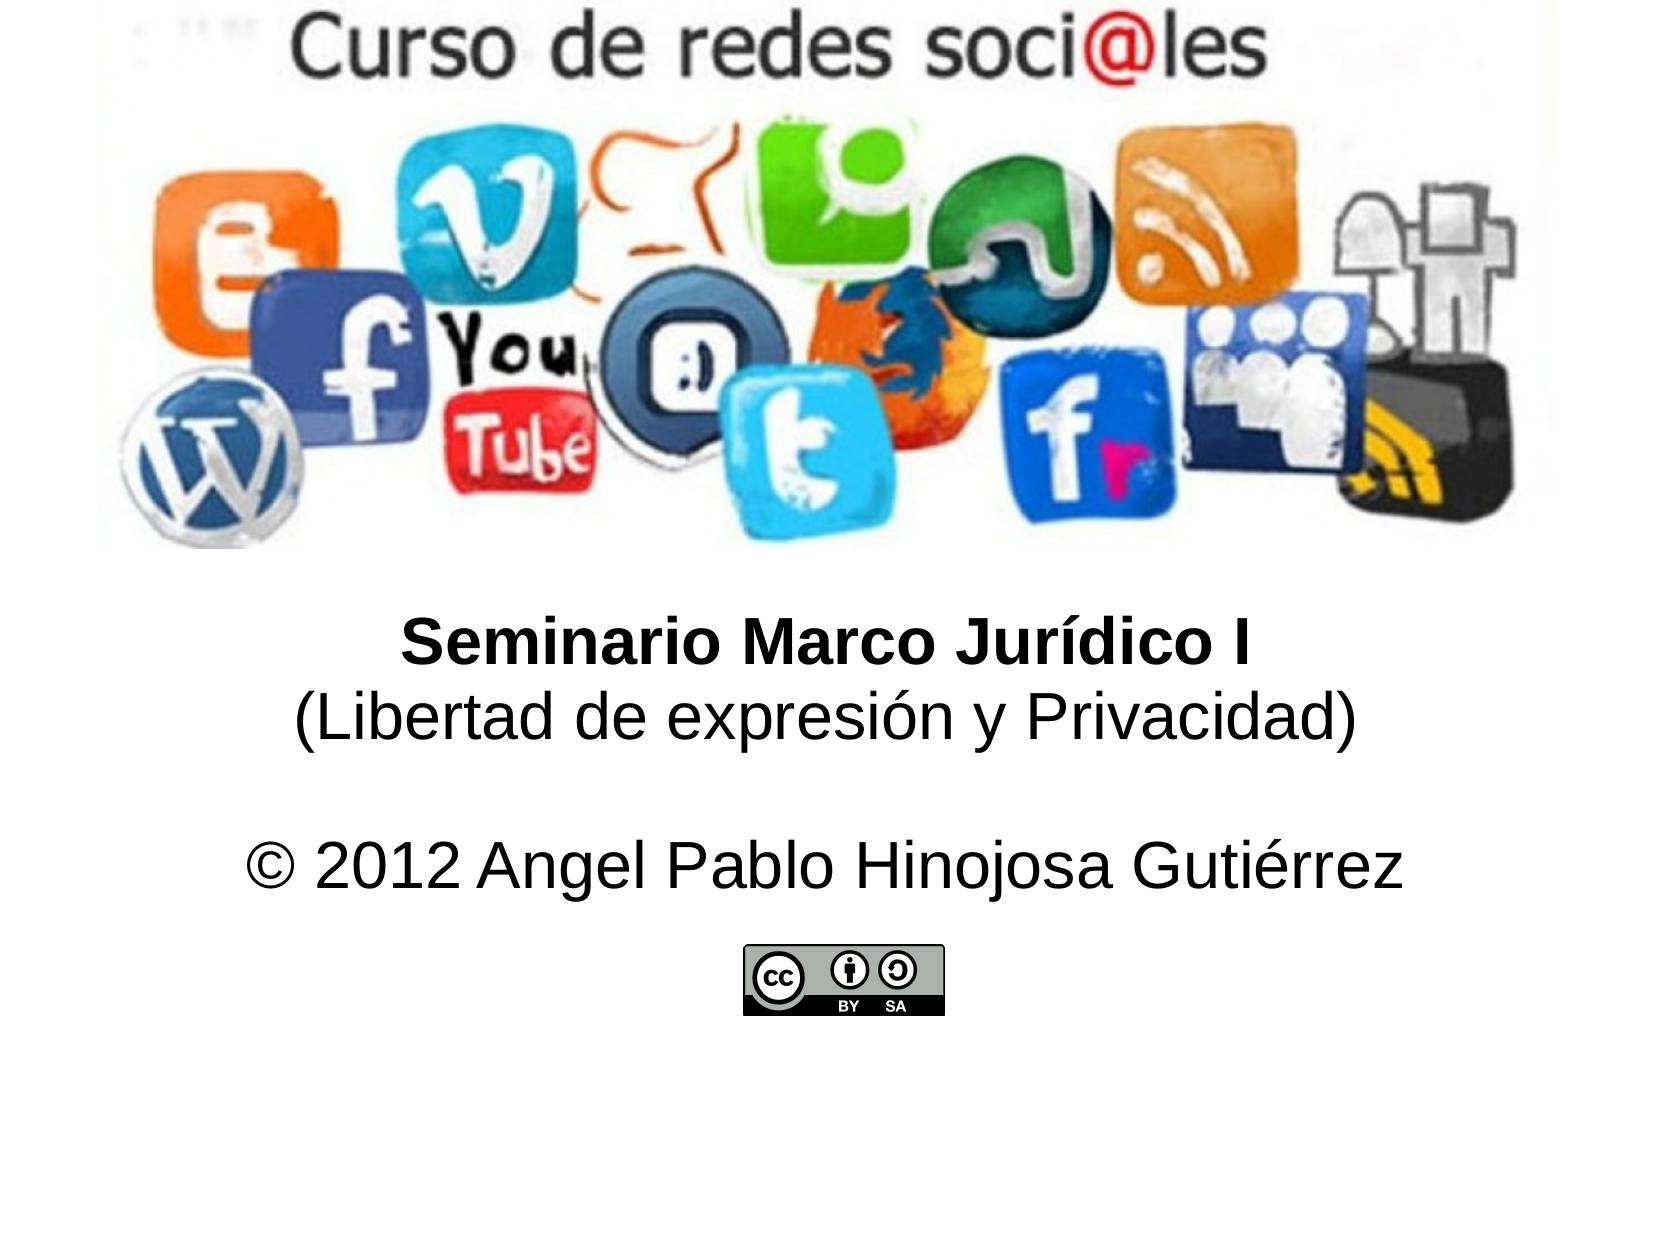

# Seminario Marco Jurídico I
(Libertad de expresión y Privacidad)
© 2012 Angel Pablo Hinojosa Gutiérrez